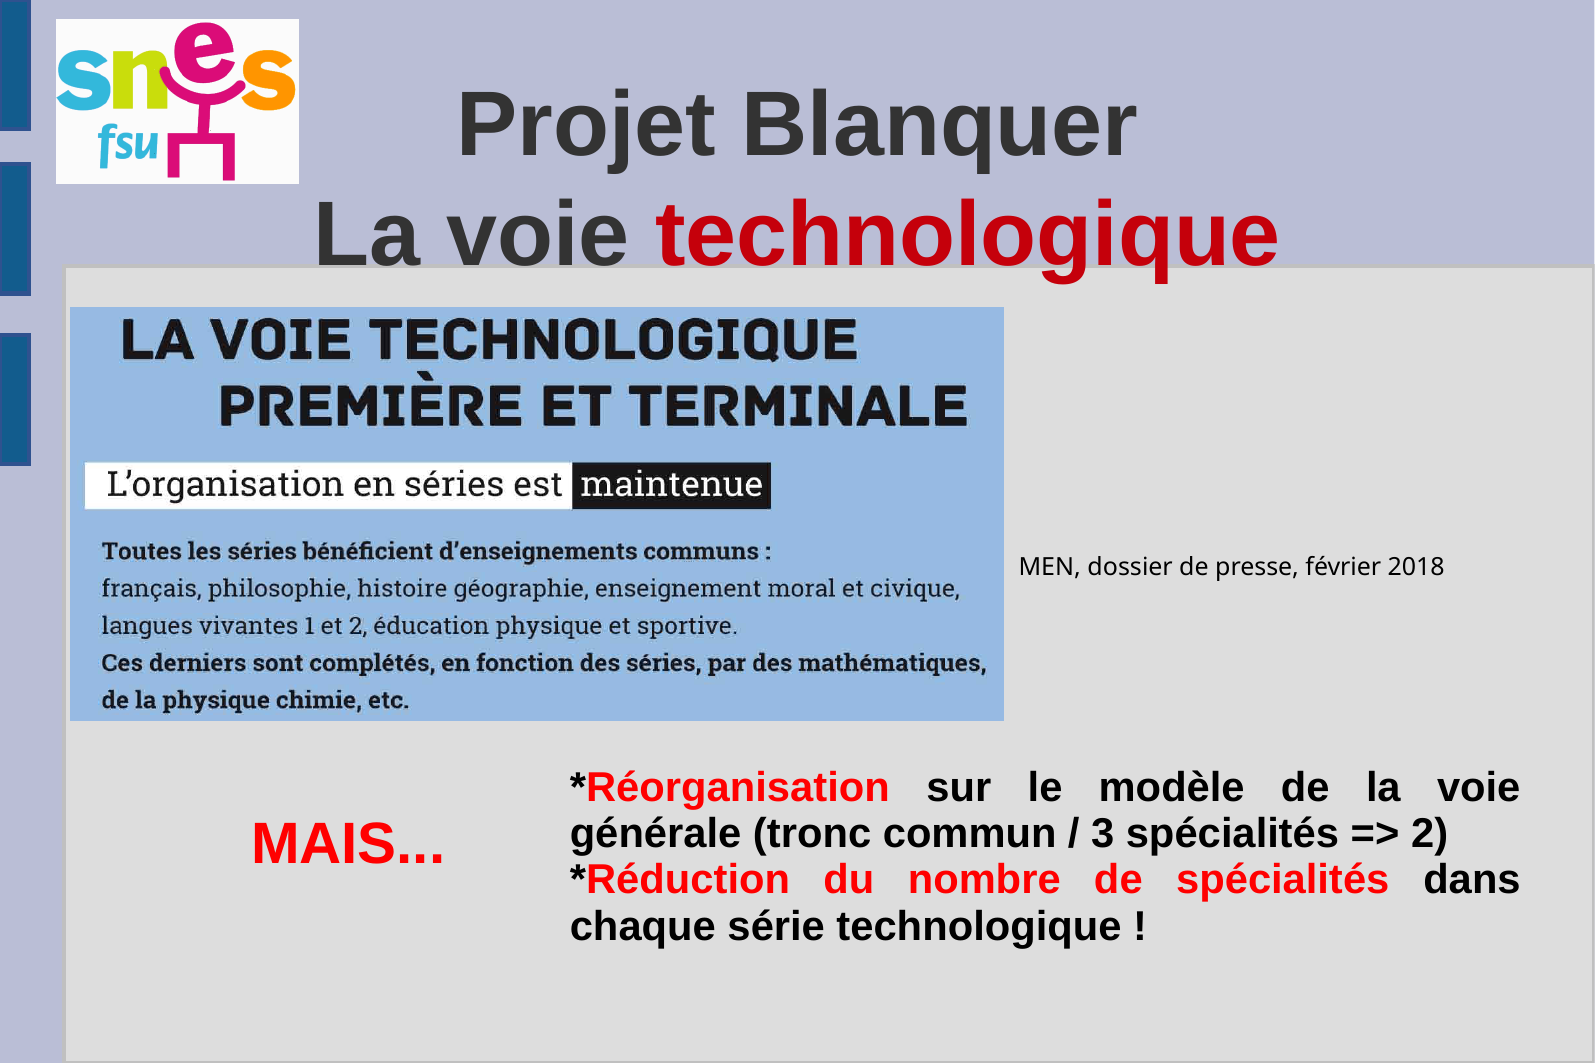

# Projet Blanquer La voie technologique
MEN, dossier de presse, février 2018
*Réorganisation sur le modèle de la voie générale (tronc commun / 3 spécialités => 2)
*Réduction du nombre de spécialités dans chaque série technologique !
MAIS...